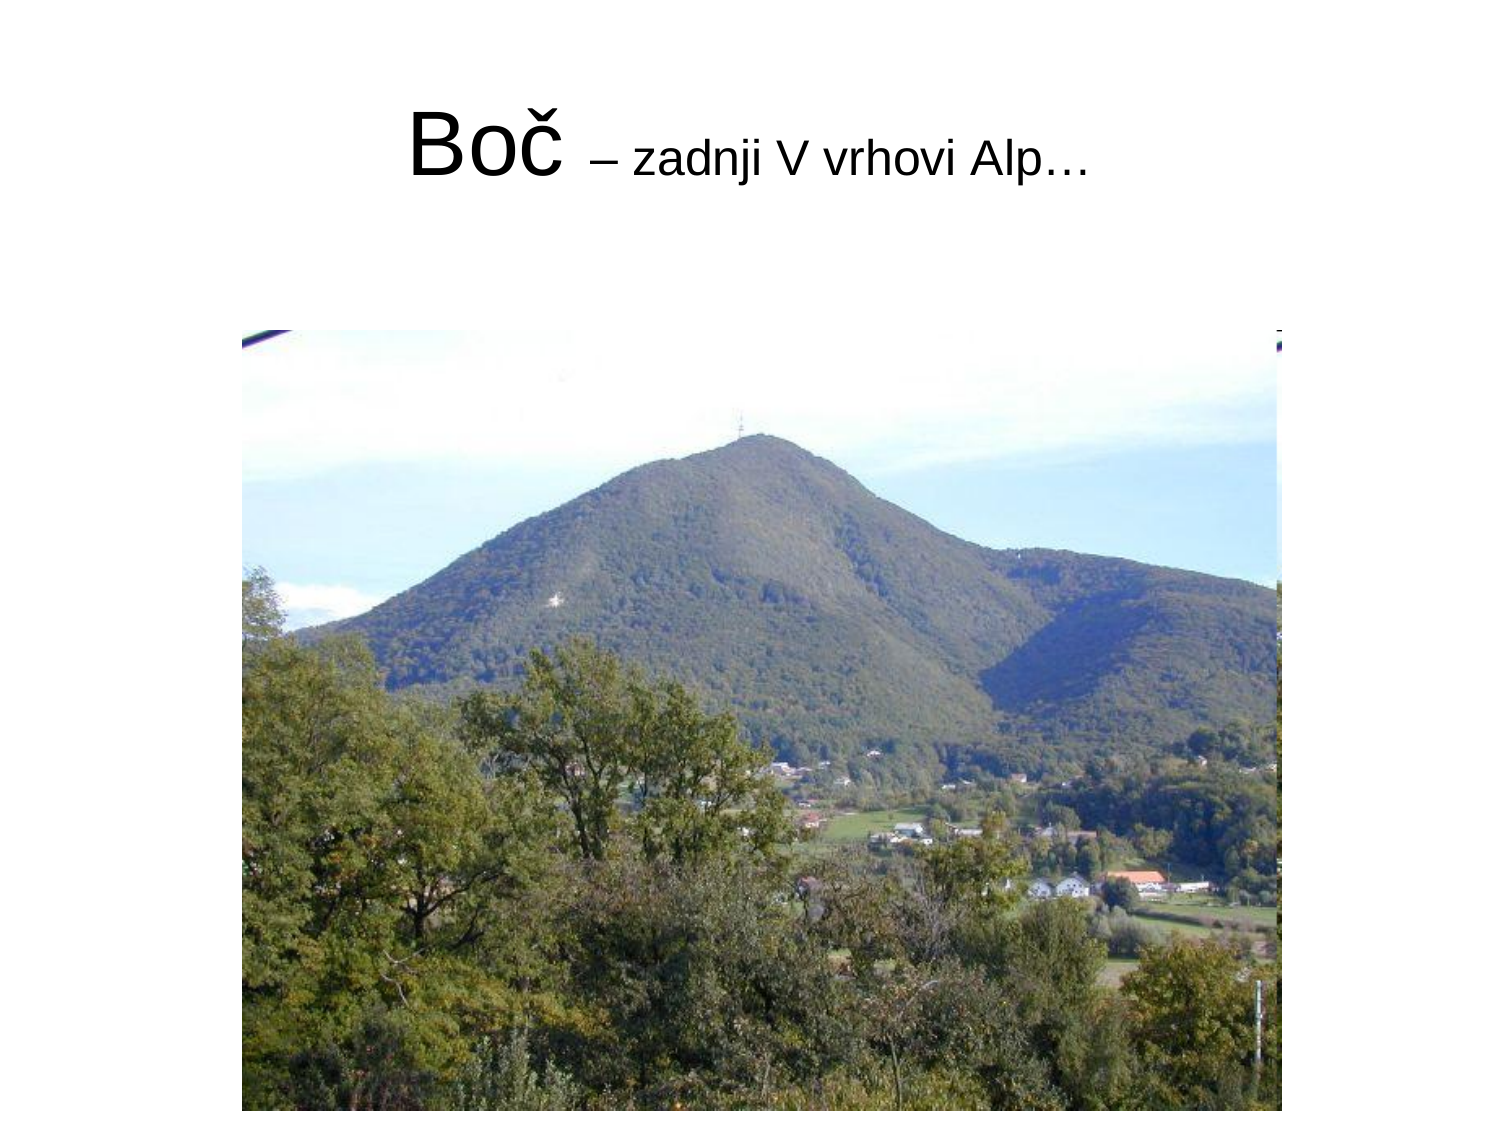

# Boč – zadnji V vrhovi Alp…